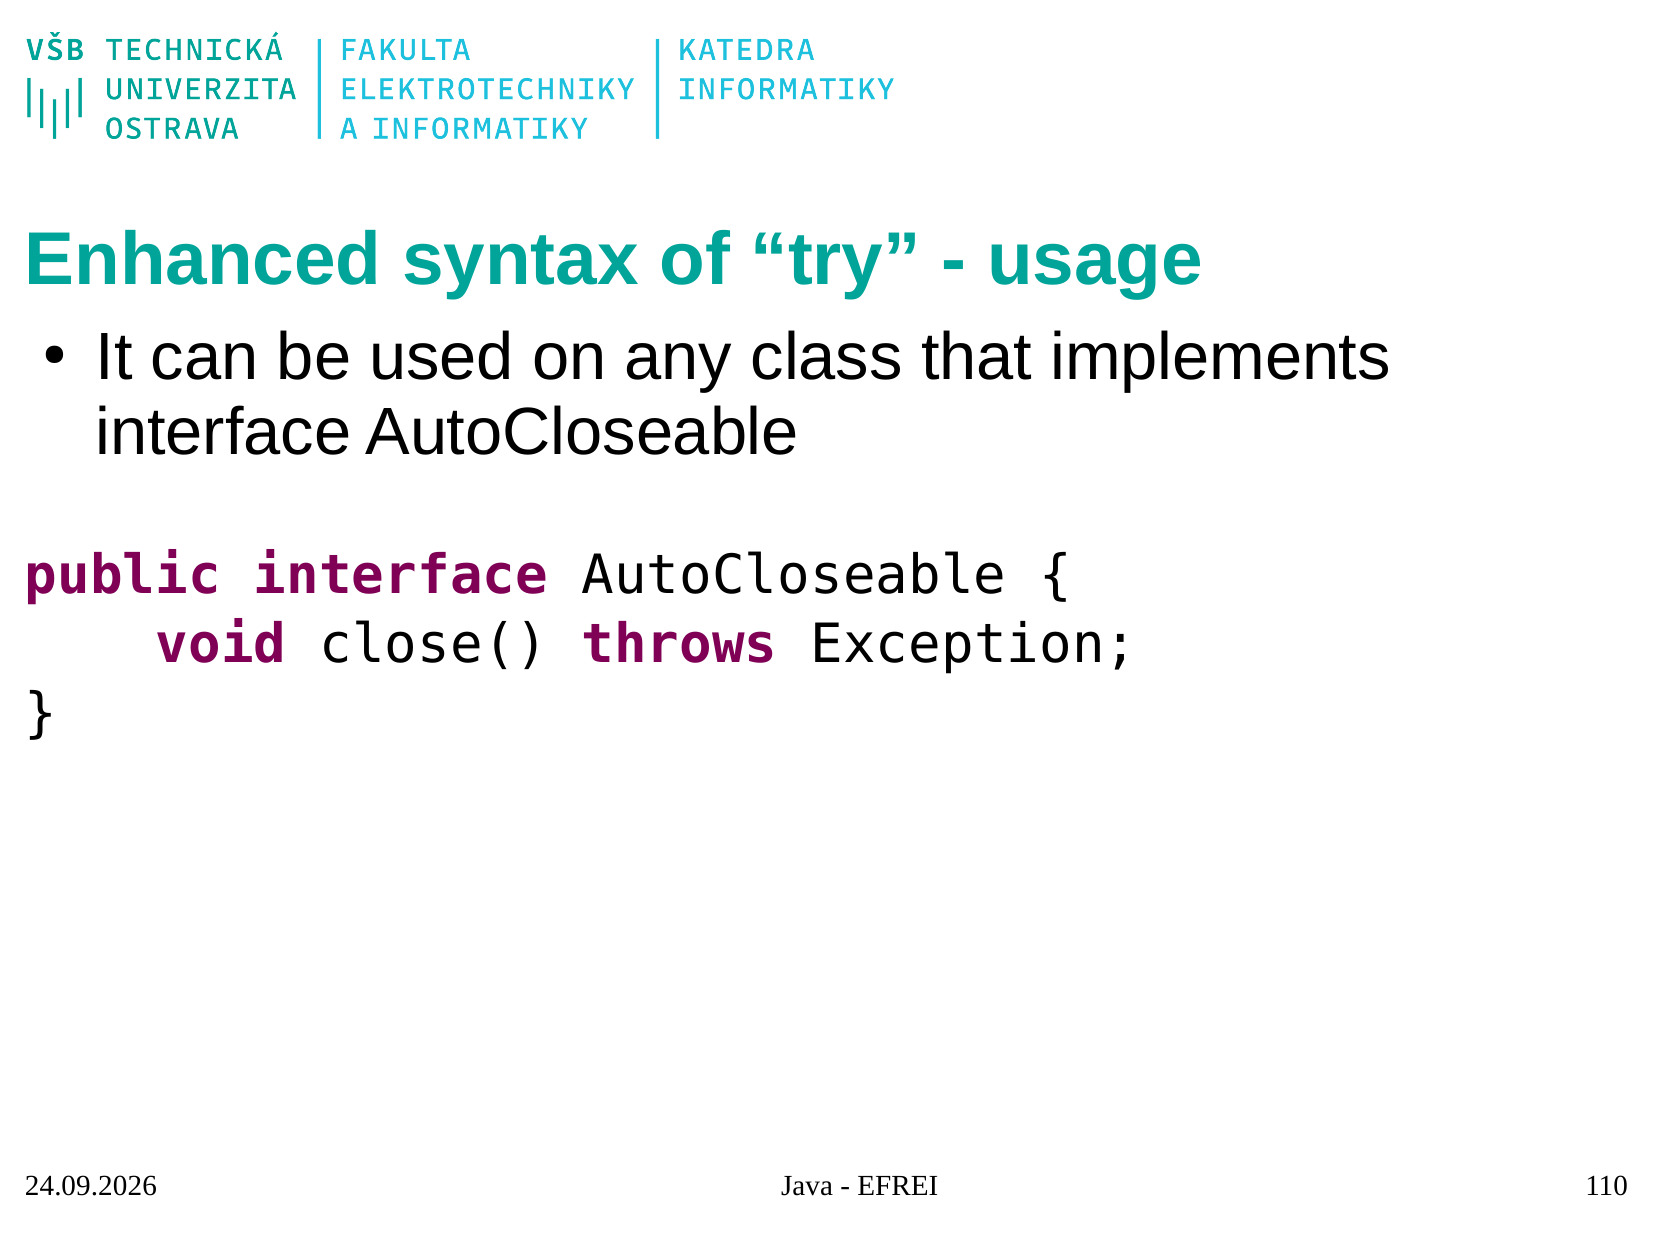

# Enhanced syntax of “try” - usage
It can be used on any class that implements interface AutoCloseable
public interface AutoCloseable {
 void close() throws Exception;
}
Java - EFREI
110